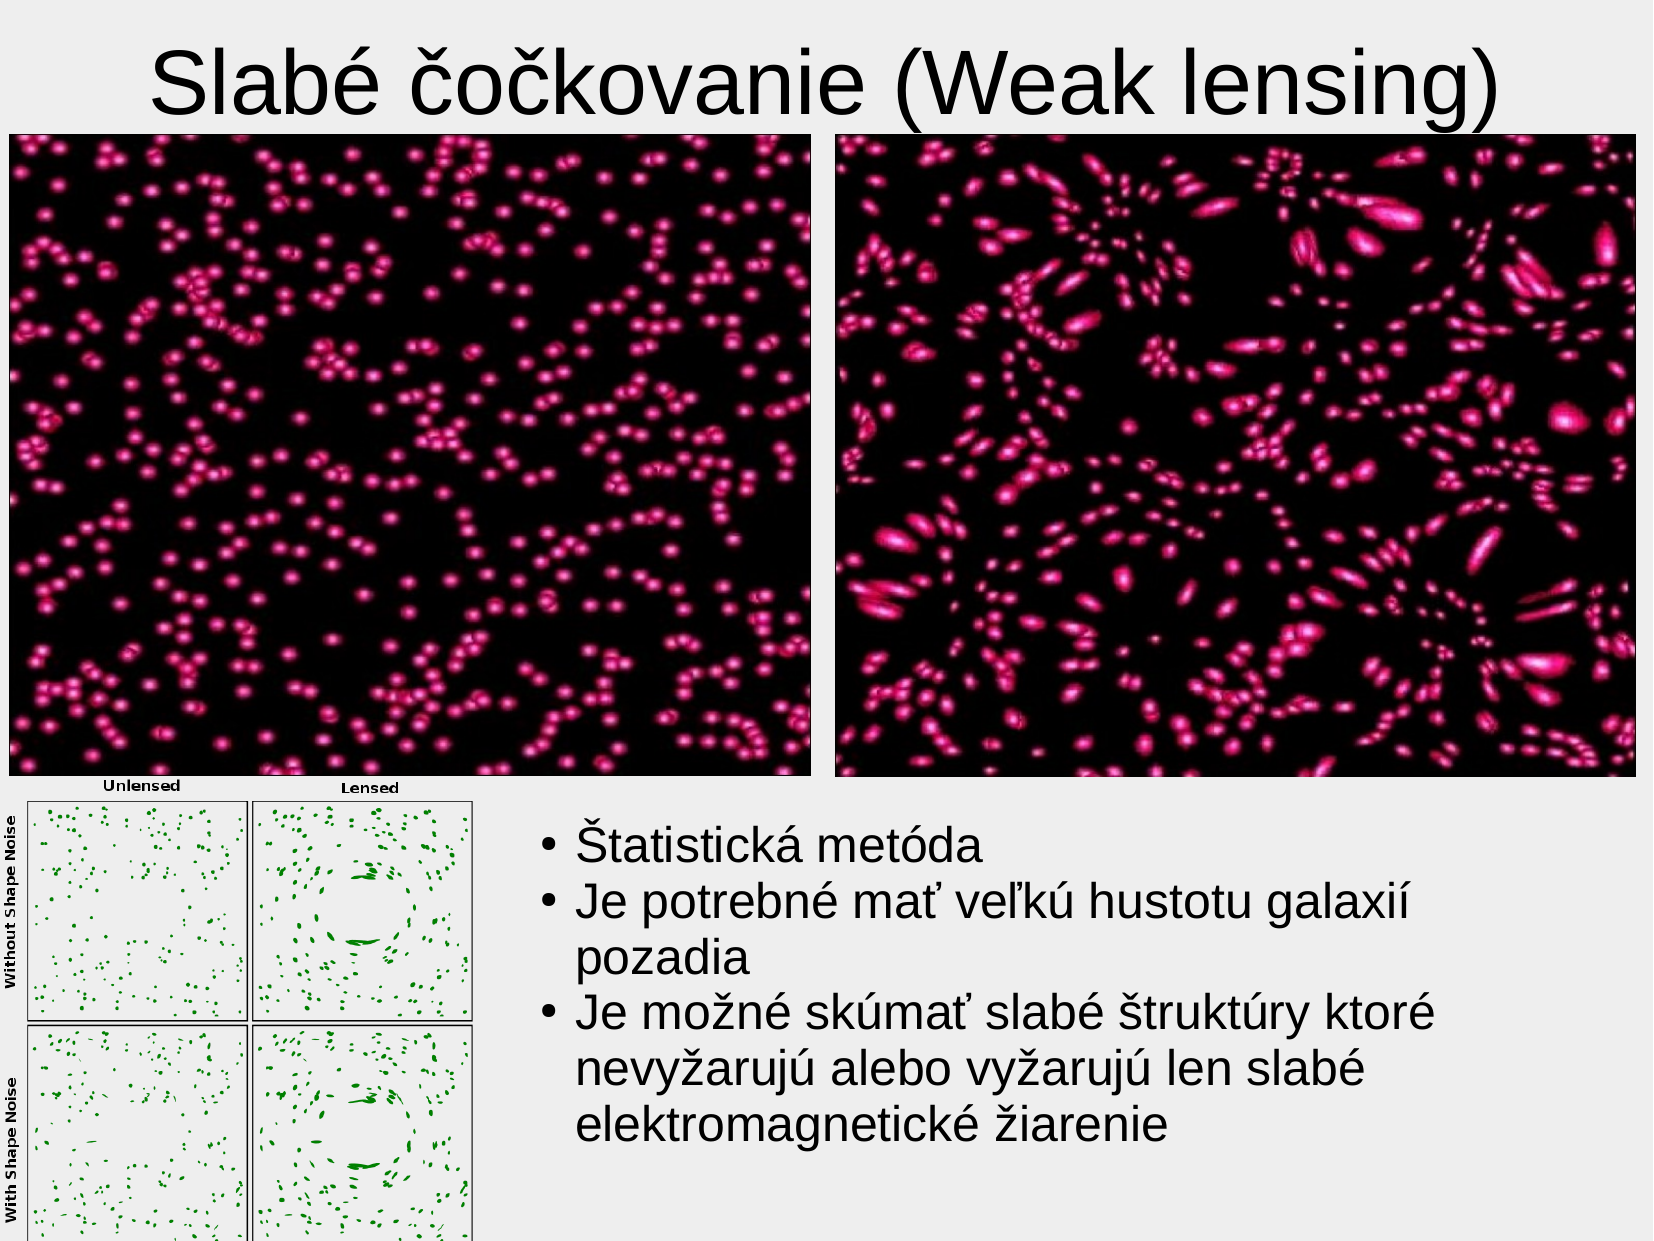

# Slabé čočkovanie (Weak lensing)
Štatistická metóda
Je potrebné mať veľkú hustotu galaxií pozadia
Je možné skúmať slabé štruktúry ktoré nevyžarujú alebo vyžarujú len slabé elektromagnetické žiarenie